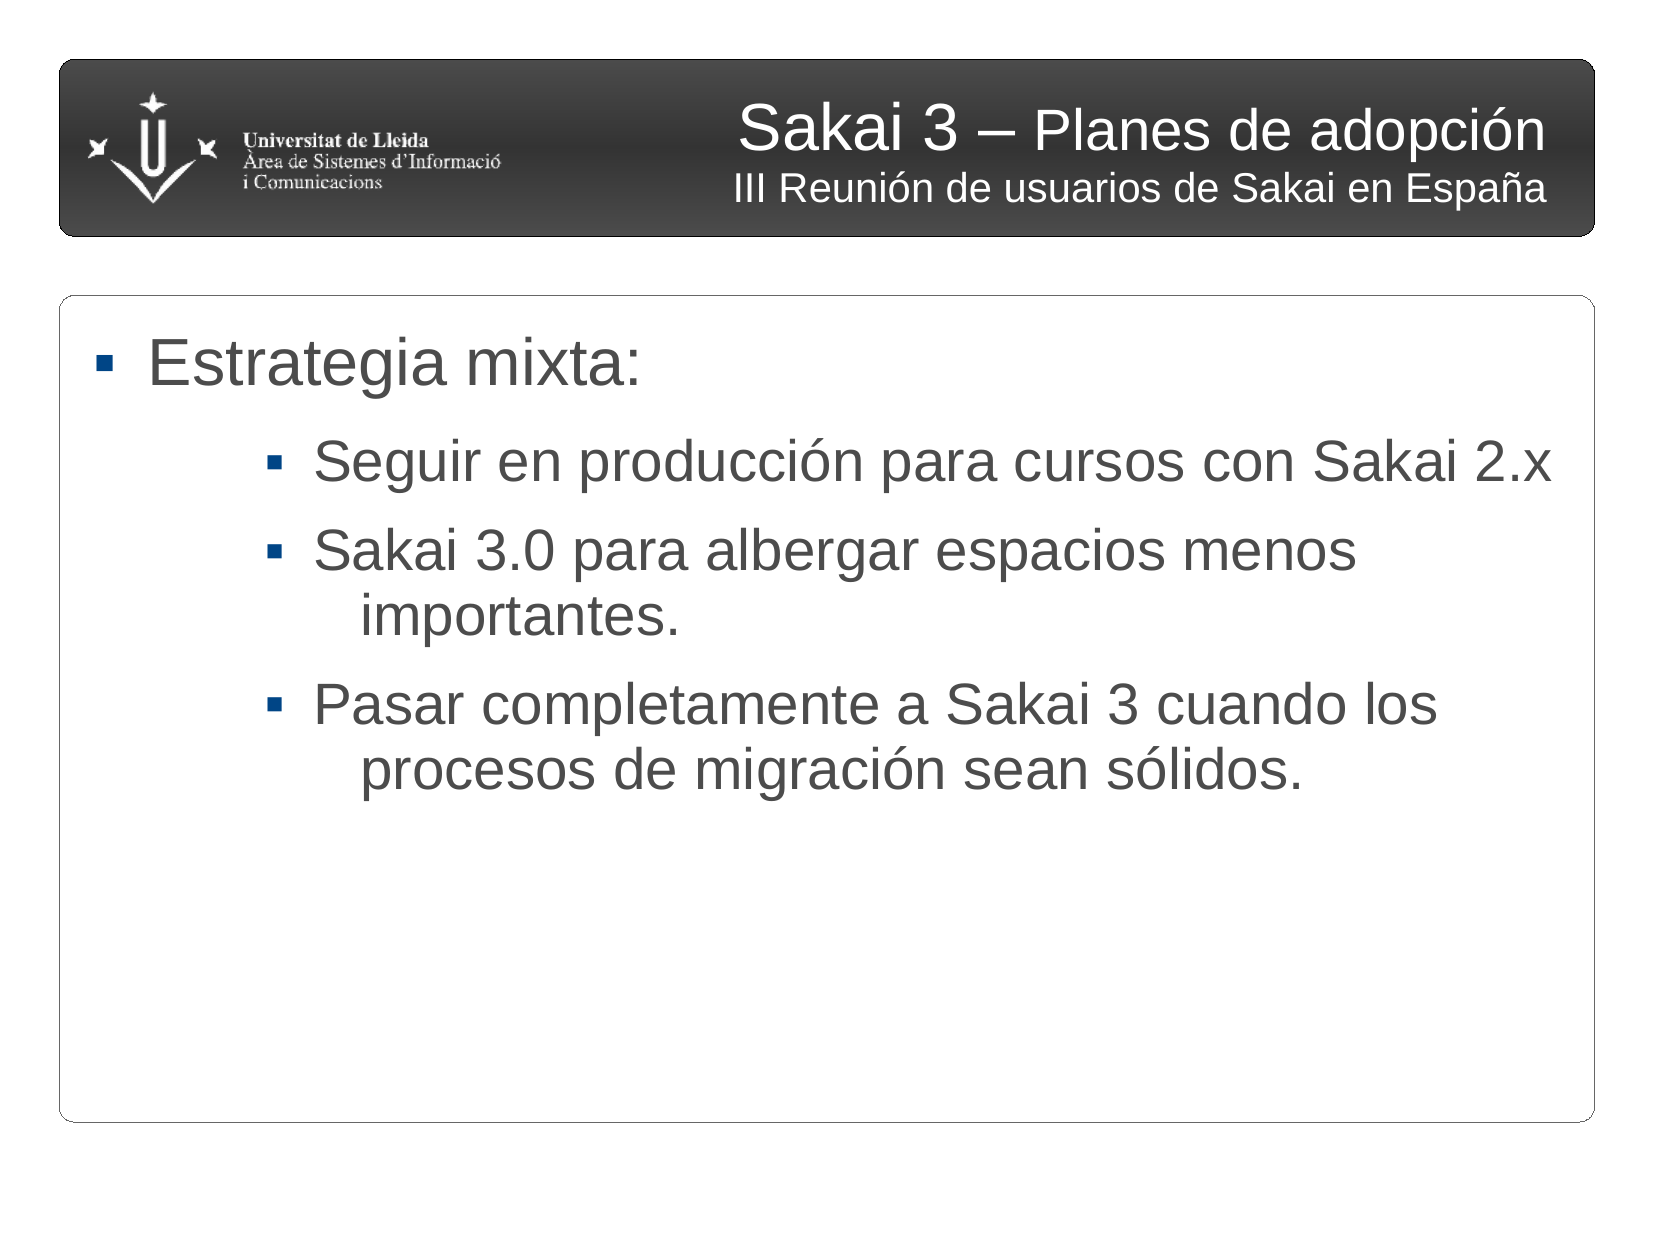

# Sakai 3 – Planes de adopción III Reunión de usuarios de Sakai en España
Estrategia mixta:
Seguir en producción para cursos con Sakai 2.x
Sakai 3.0 para albergar espacios menos importantes.
Pasar completamente a Sakai 3 cuando los procesos de migración sean sólidos.